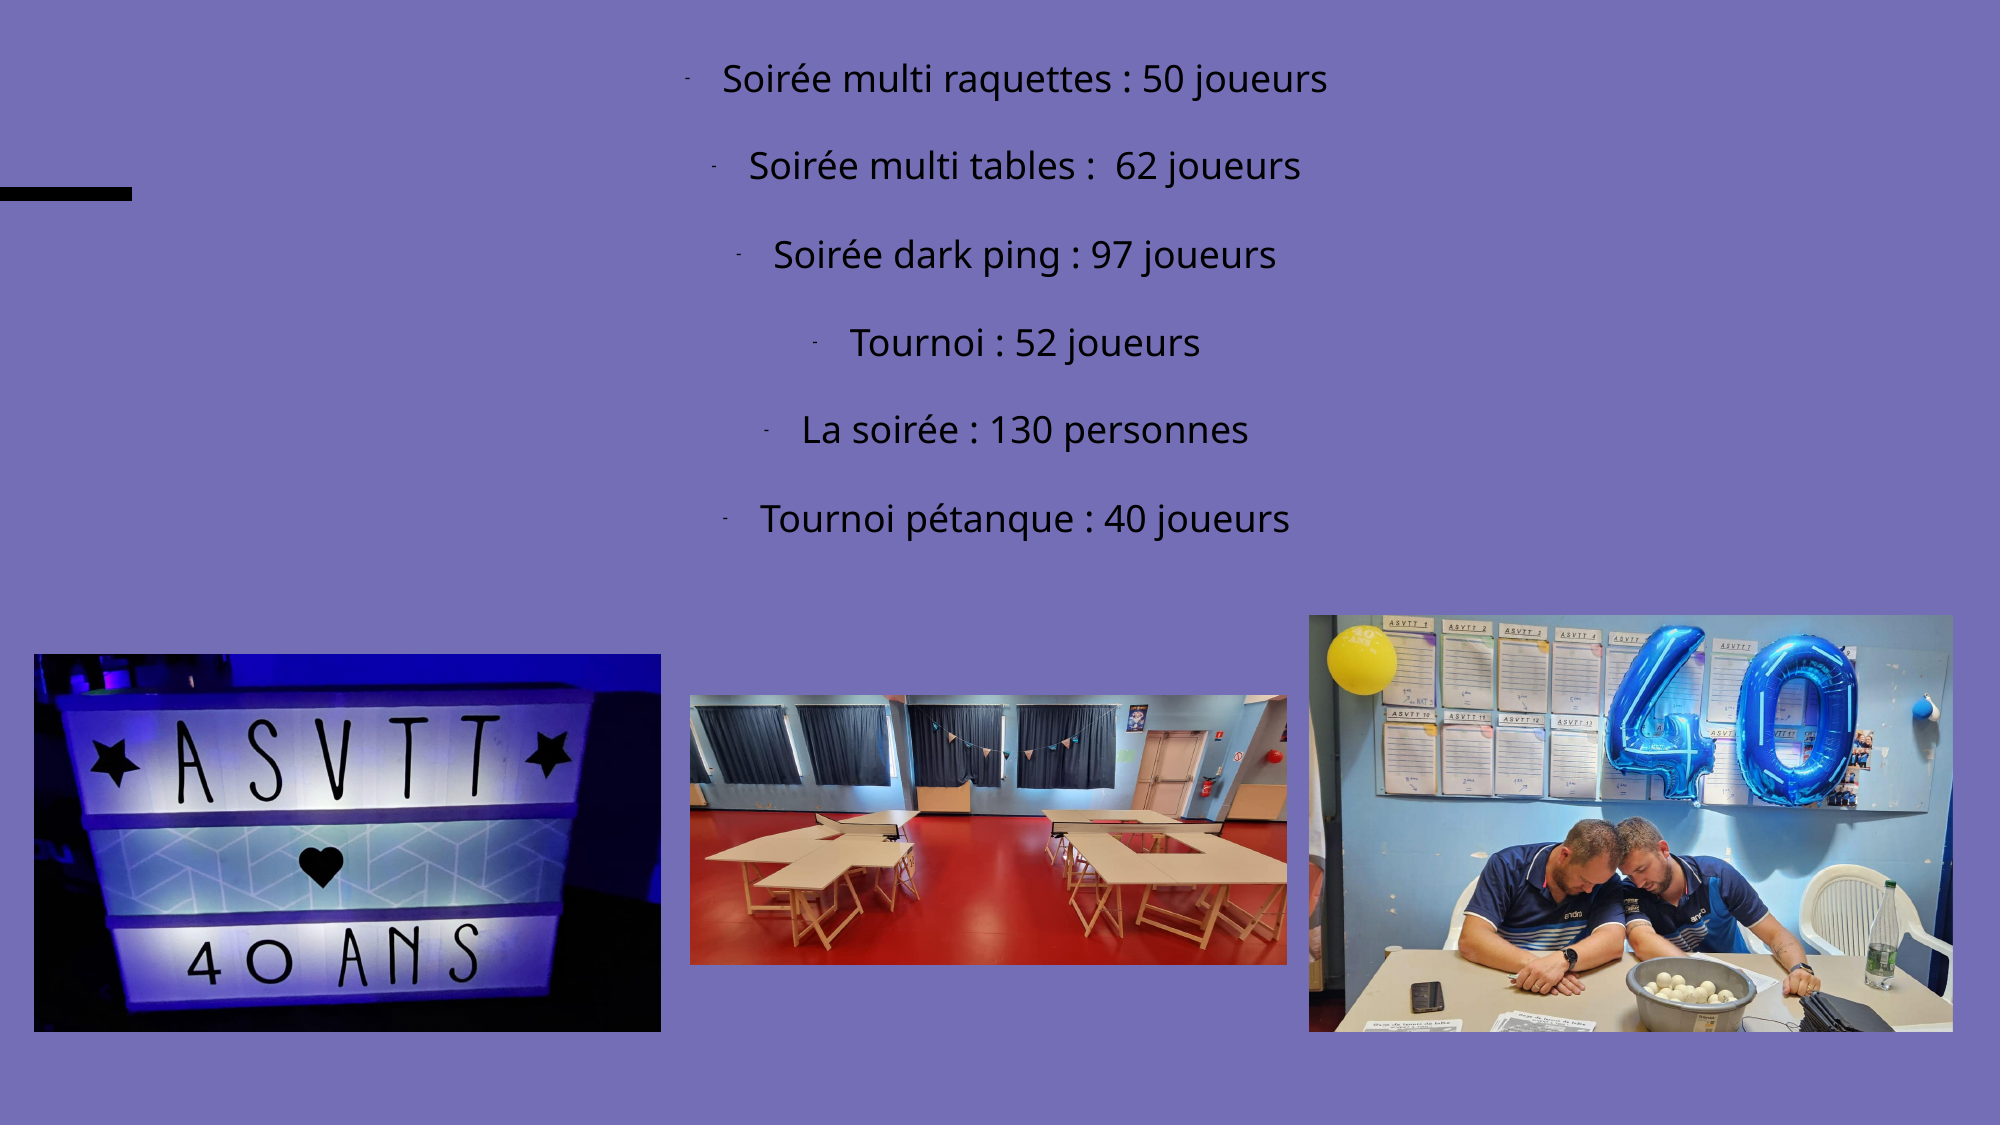

# Soirée multi raquettes : 50 joueurs
Soirée multi tables : 62 joueurs
Soirée dark ping : 97 joueurs
Tournoi : 52 joueurs
La soirée : 130 personnes
Tournoi pétanque : 40 joueurs